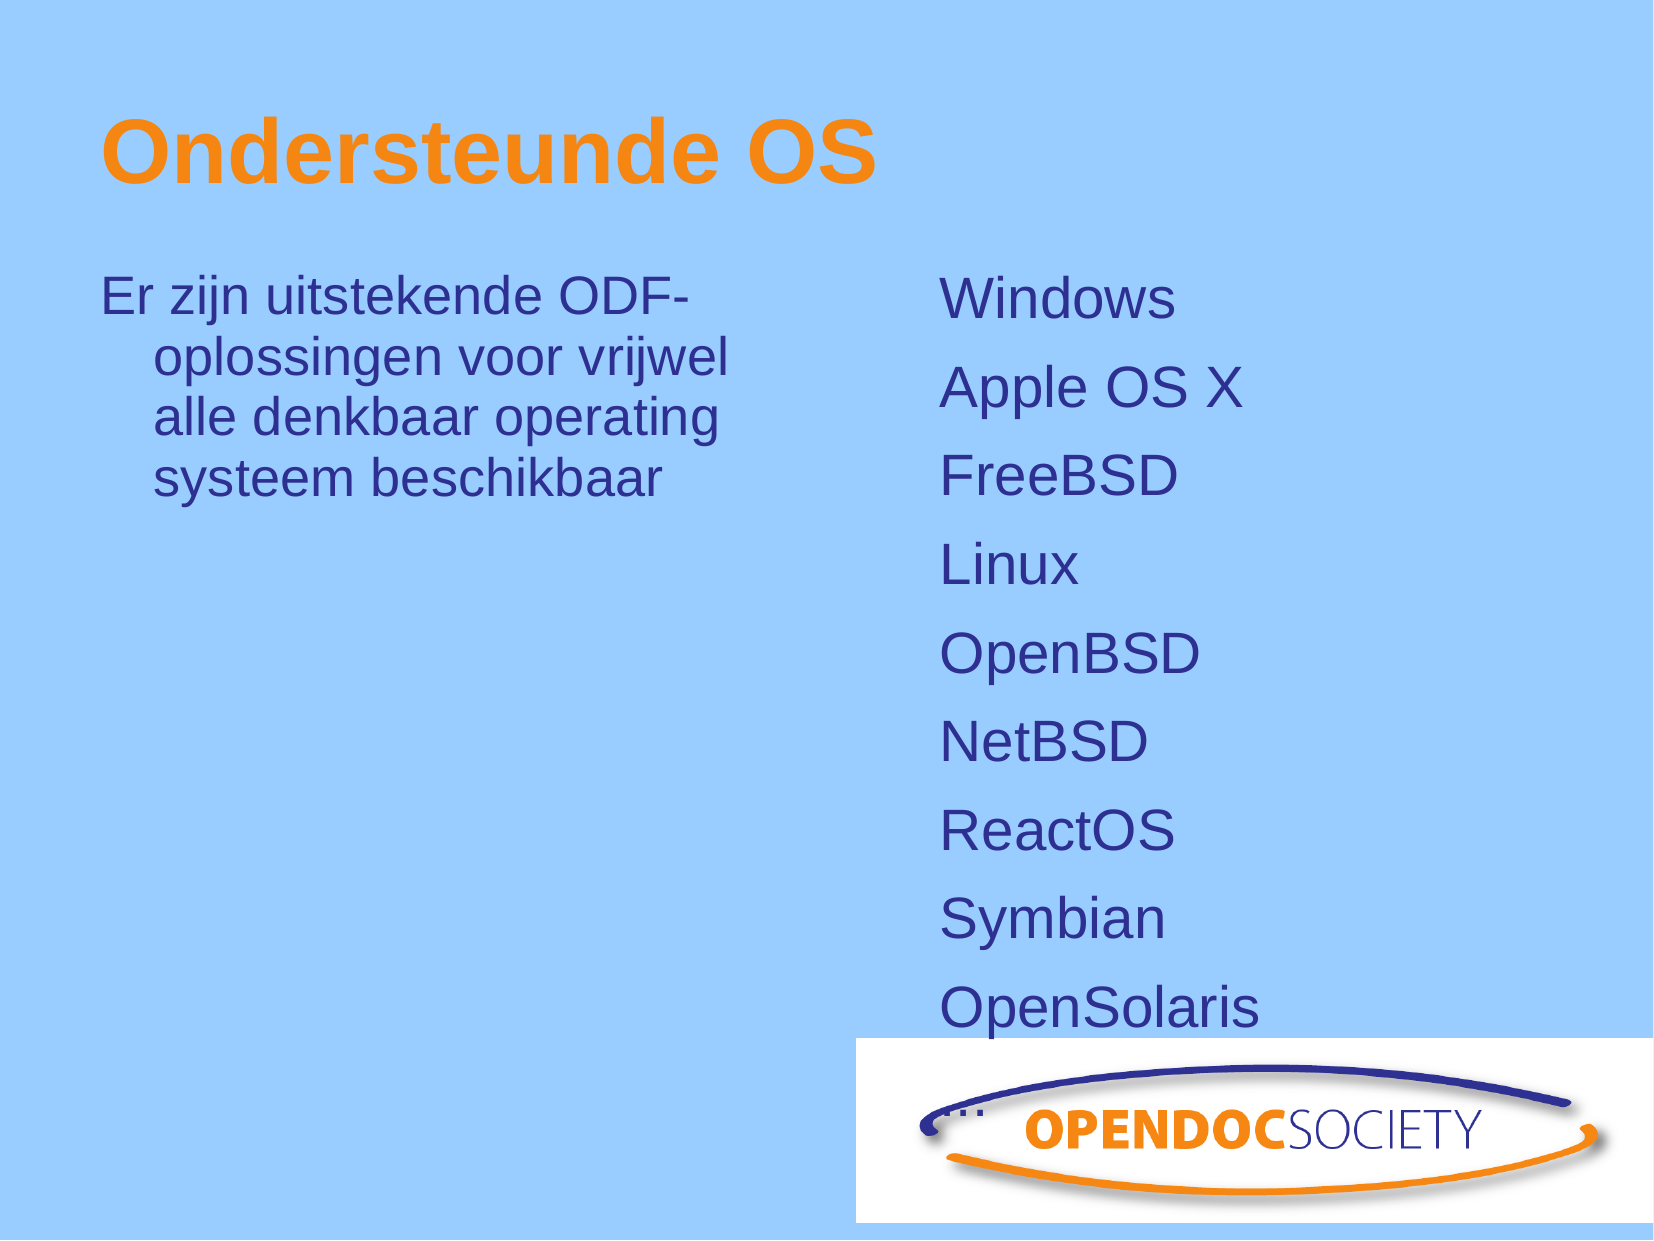

# Ondersteunde OS
Er zijn uitstekende ODF-oplossingen voor vrijwel alle denkbaar operating systeem beschikbaar
Windows
Apple OS X
FreeBSD
Linux
OpenBSD
NetBSD
ReactOS
Symbian
OpenSolaris
...